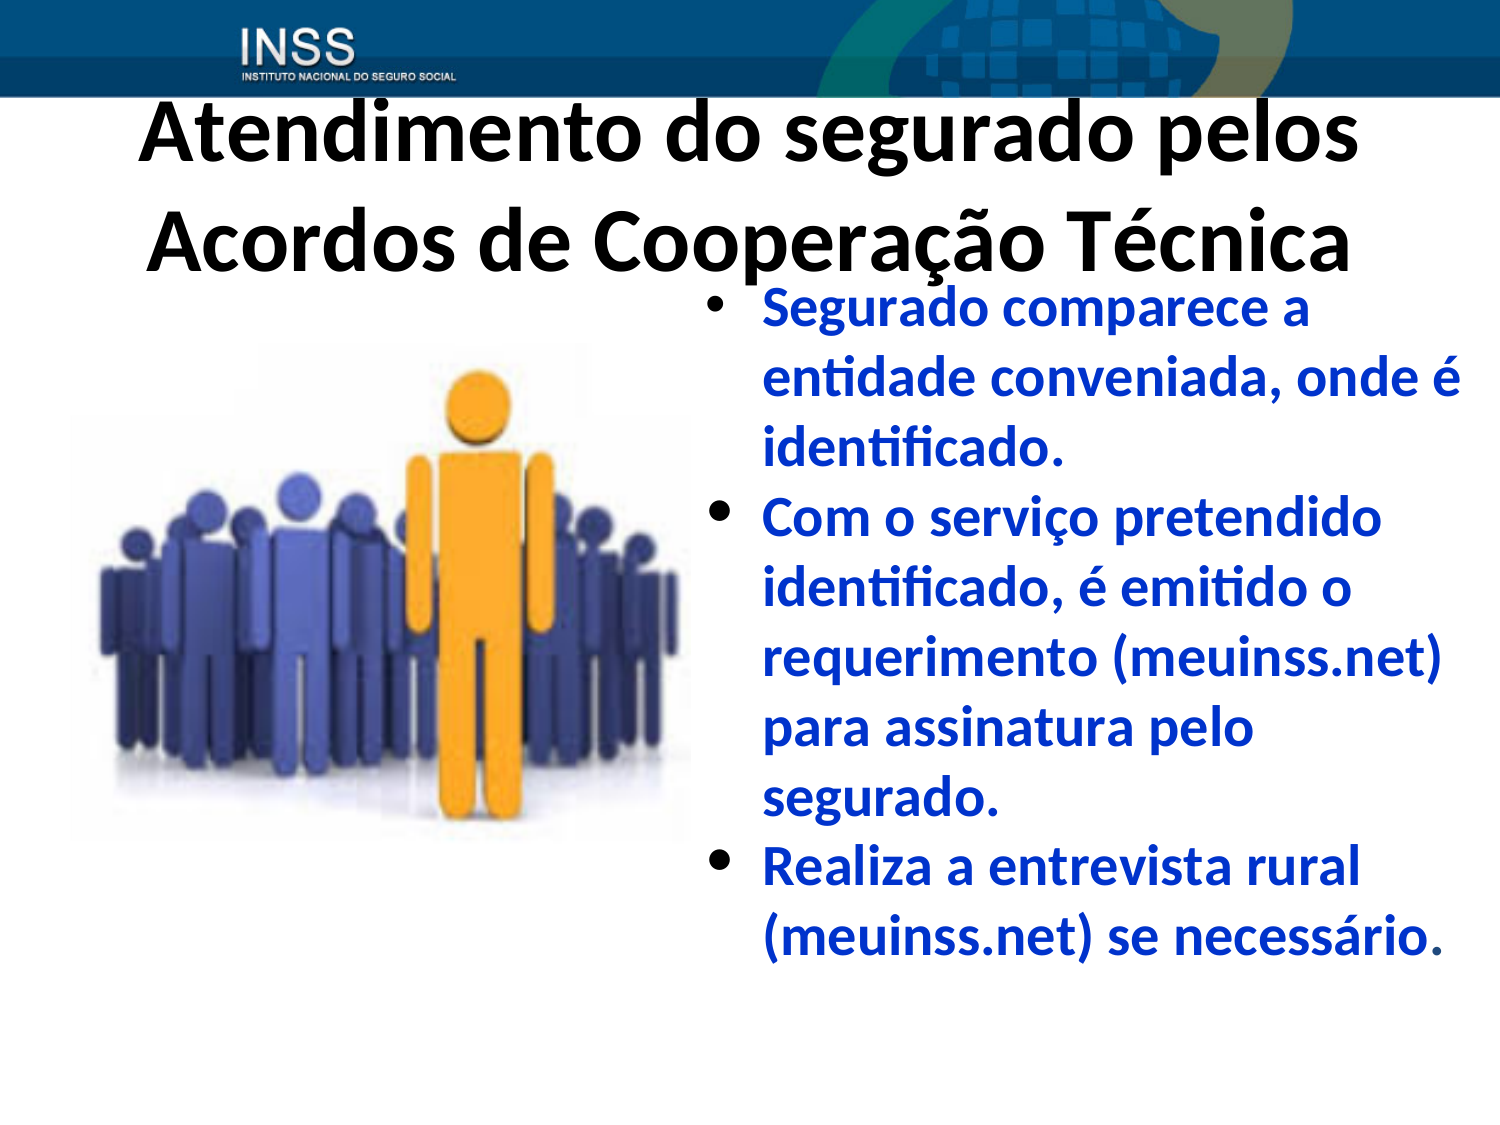

# Atendimento do segurado pelos Acordos de Cooperação Técnica
Segurado comparece a entidade conveniada, onde é identificado.
Com o serviço pretendido identificado, é emitido o requerimento (meuinss.net) para assinatura pelo segurado.
Realiza a entrevista rural (meuinss.net) se necessário.